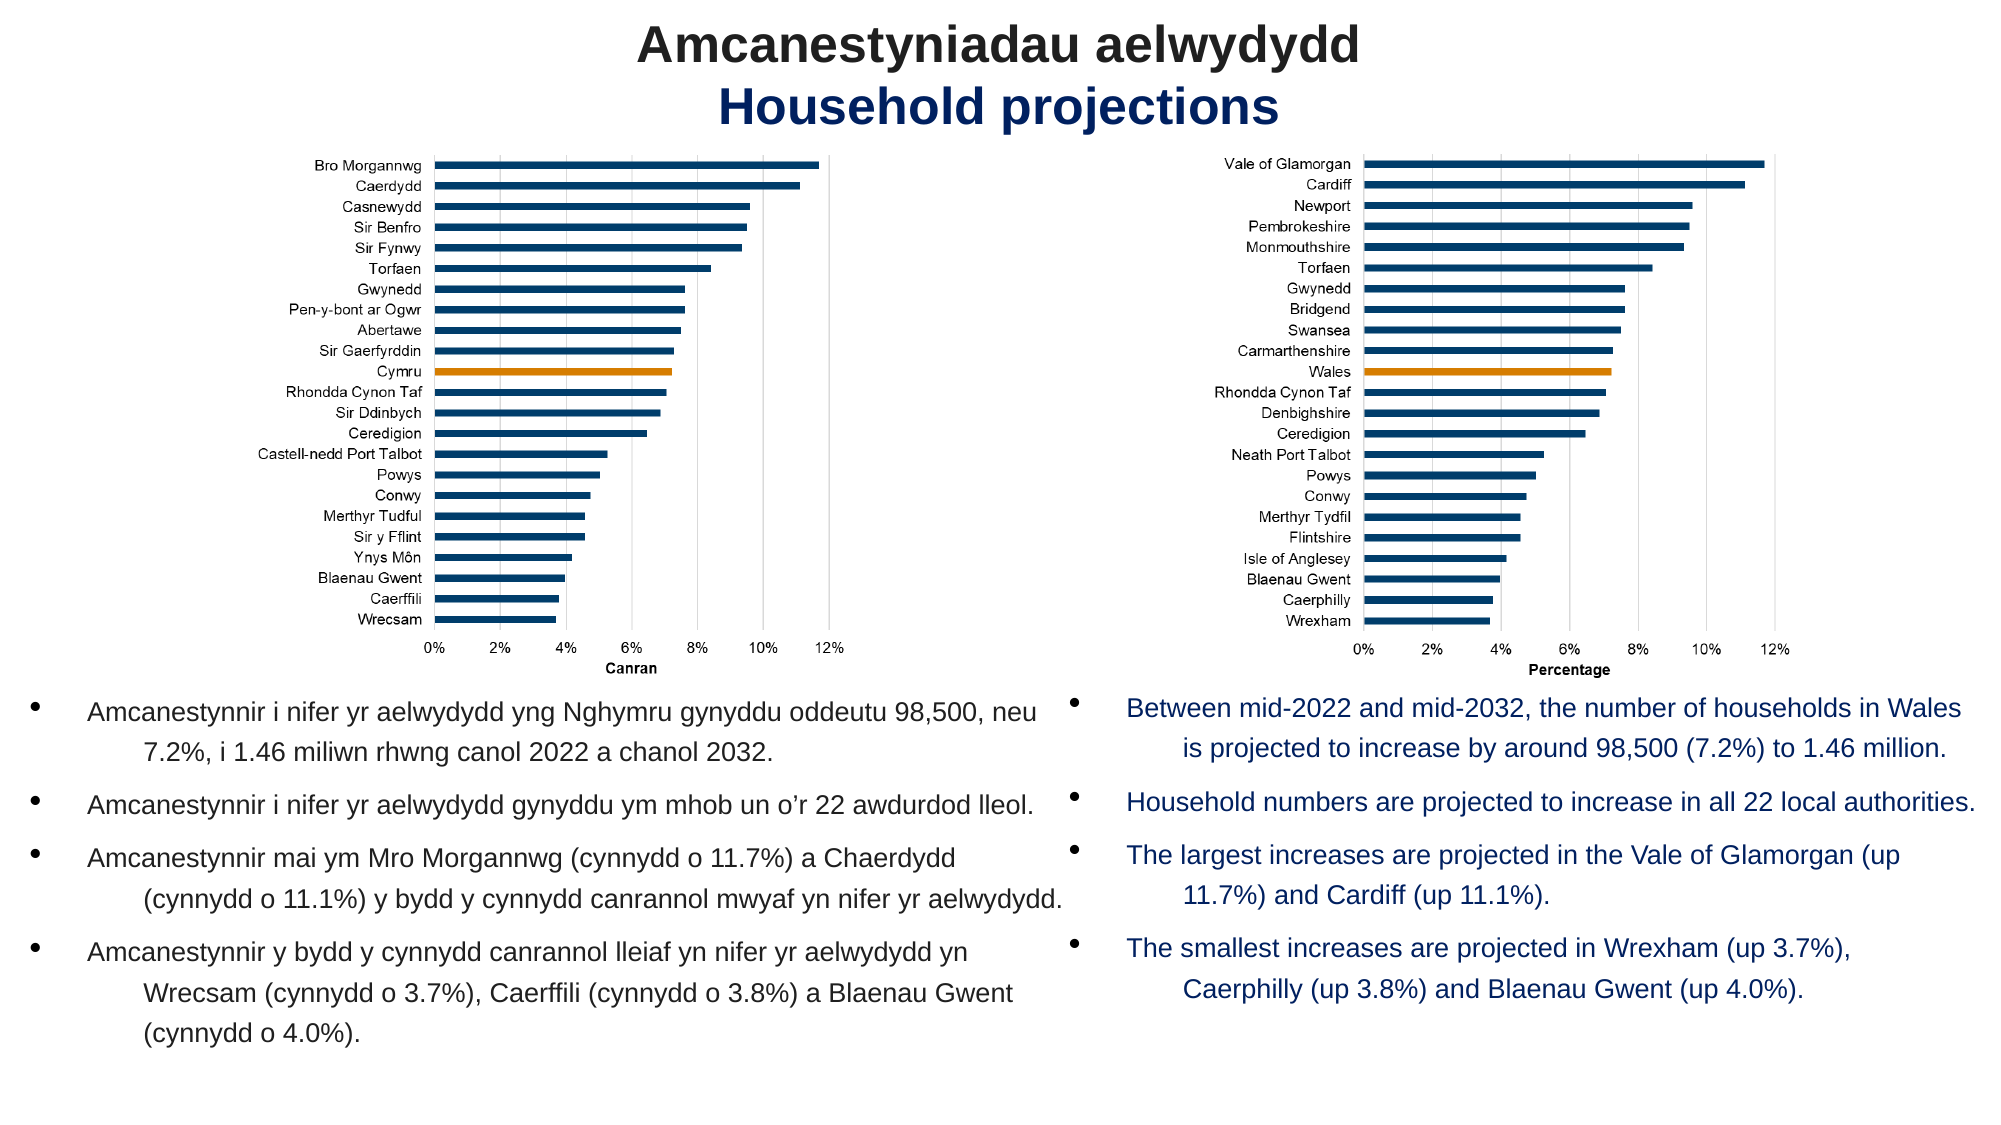

Amcanestyniadau aelwydydd
Household projections
# Between mid-2022 and mid-2032, the number of households in Wales is projected to increase by around 98,500 (7.2%) to 1.46 million.
Household numbers are projected to increase in all 22 local authorities.
The largest increases are projected in the Vale of Glamorgan (up 11.7%) and Cardiff (up 11.1%).
The smallest increases are projected in Wrexham (up 3.7%), Caerphilly (up 3.8%) and Blaenau Gwent (up 4.0%).
Amcanestynnir i nifer yr aelwydydd yng Nghymru gynyddu oddeutu 98,500, neu 7.2%, i 1.46 miliwn rhwng canol 2022 a chanol 2032.
Amcanestynnir i nifer yr aelwydydd gynyddu ym mhob un o’r 22 awdurdod lleol.
Amcanestynnir mai ym Mro Morgannwg (cynnydd o 11.7%) a Chaerdydd (cynnydd o 11.1%) y bydd y cynnydd canrannol mwyaf yn nifer yr aelwydydd.
Amcanestynnir y bydd y cynnydd canrannol lleiaf yn nifer yr aelwydydd yn Wrecsam (cynnydd o 3.7%), Caerffili (cynnydd o 3.8%) a Blaenau Gwent (cynnydd o 4.0%).